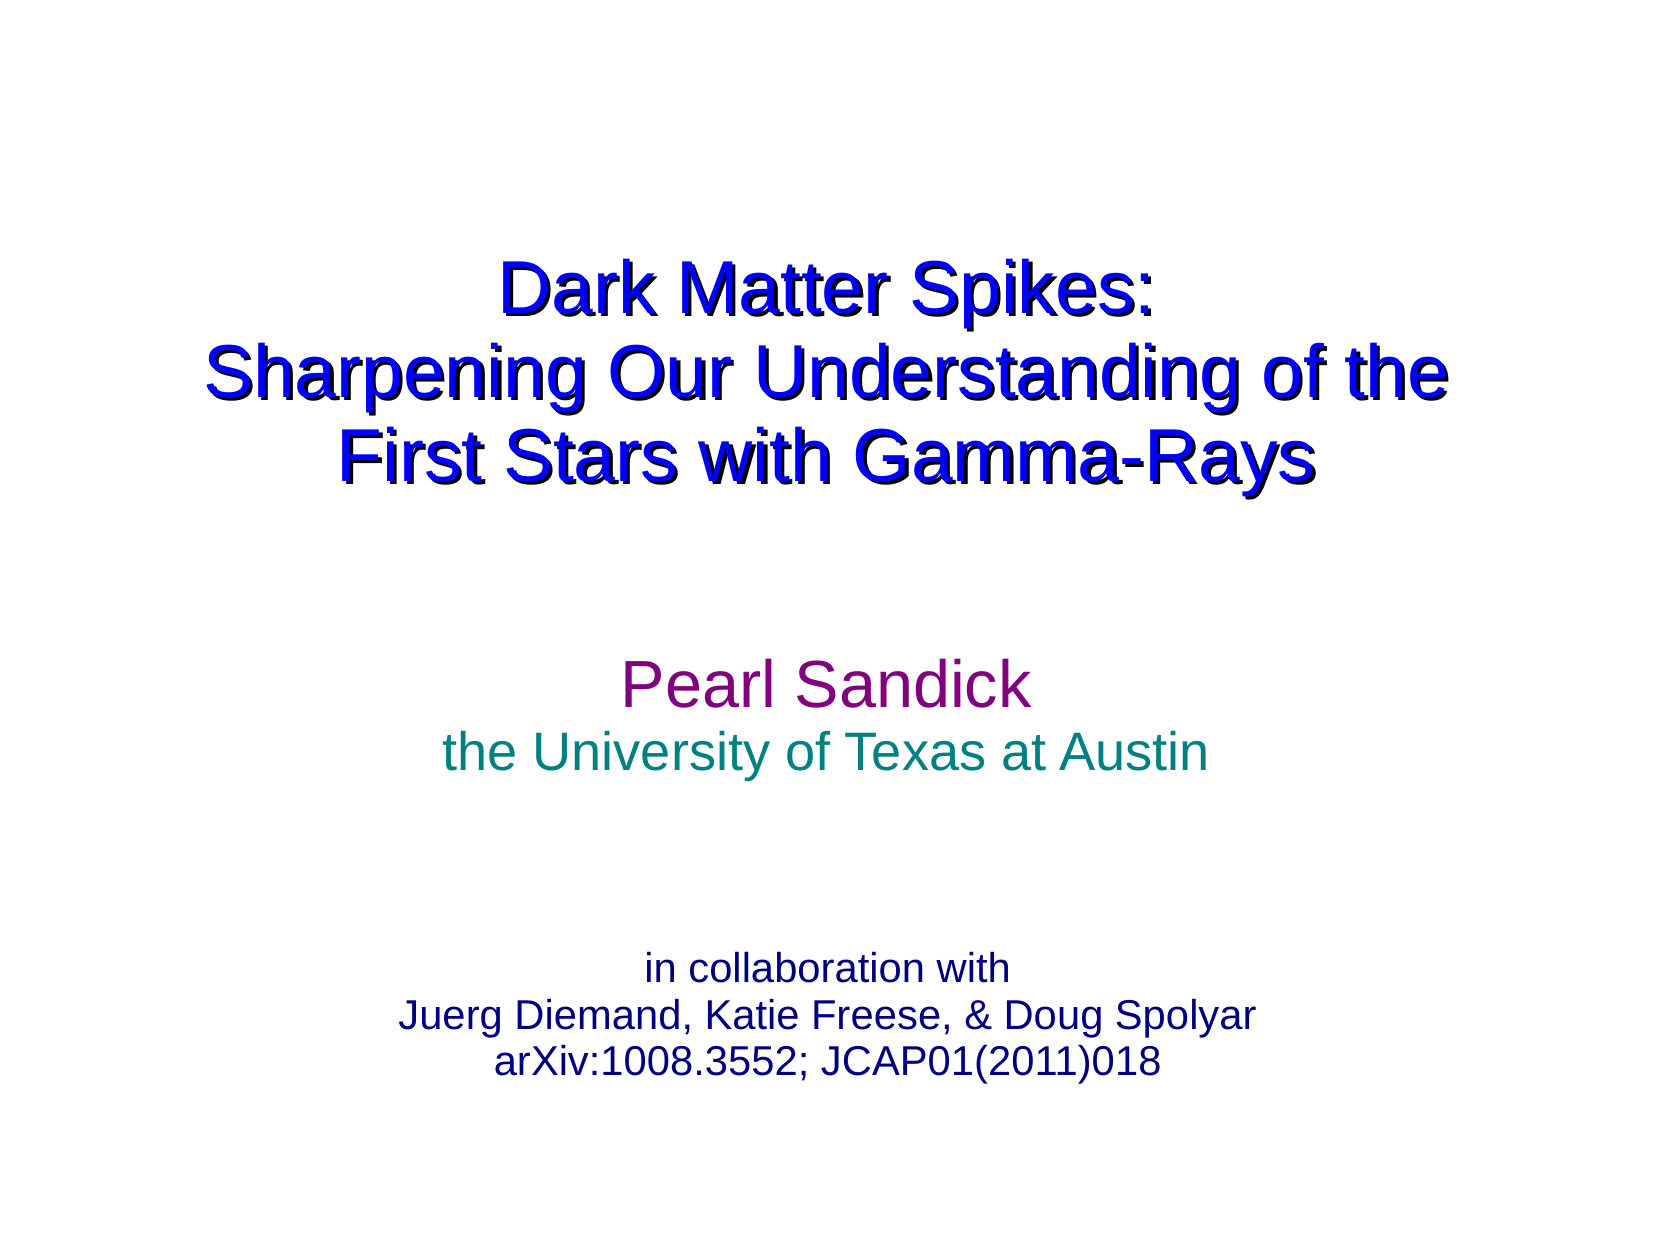

# Dark Matter Spikes:
Sharpening Our Understanding of the
First Stars with Gamma-Rays
Pearl Sandick
the University of Texas at Austin
in collaboration with
Juerg Diemand, Katie Freese, & Doug Spolyar
arXiv:1008.3552; JCAP01(2011)018